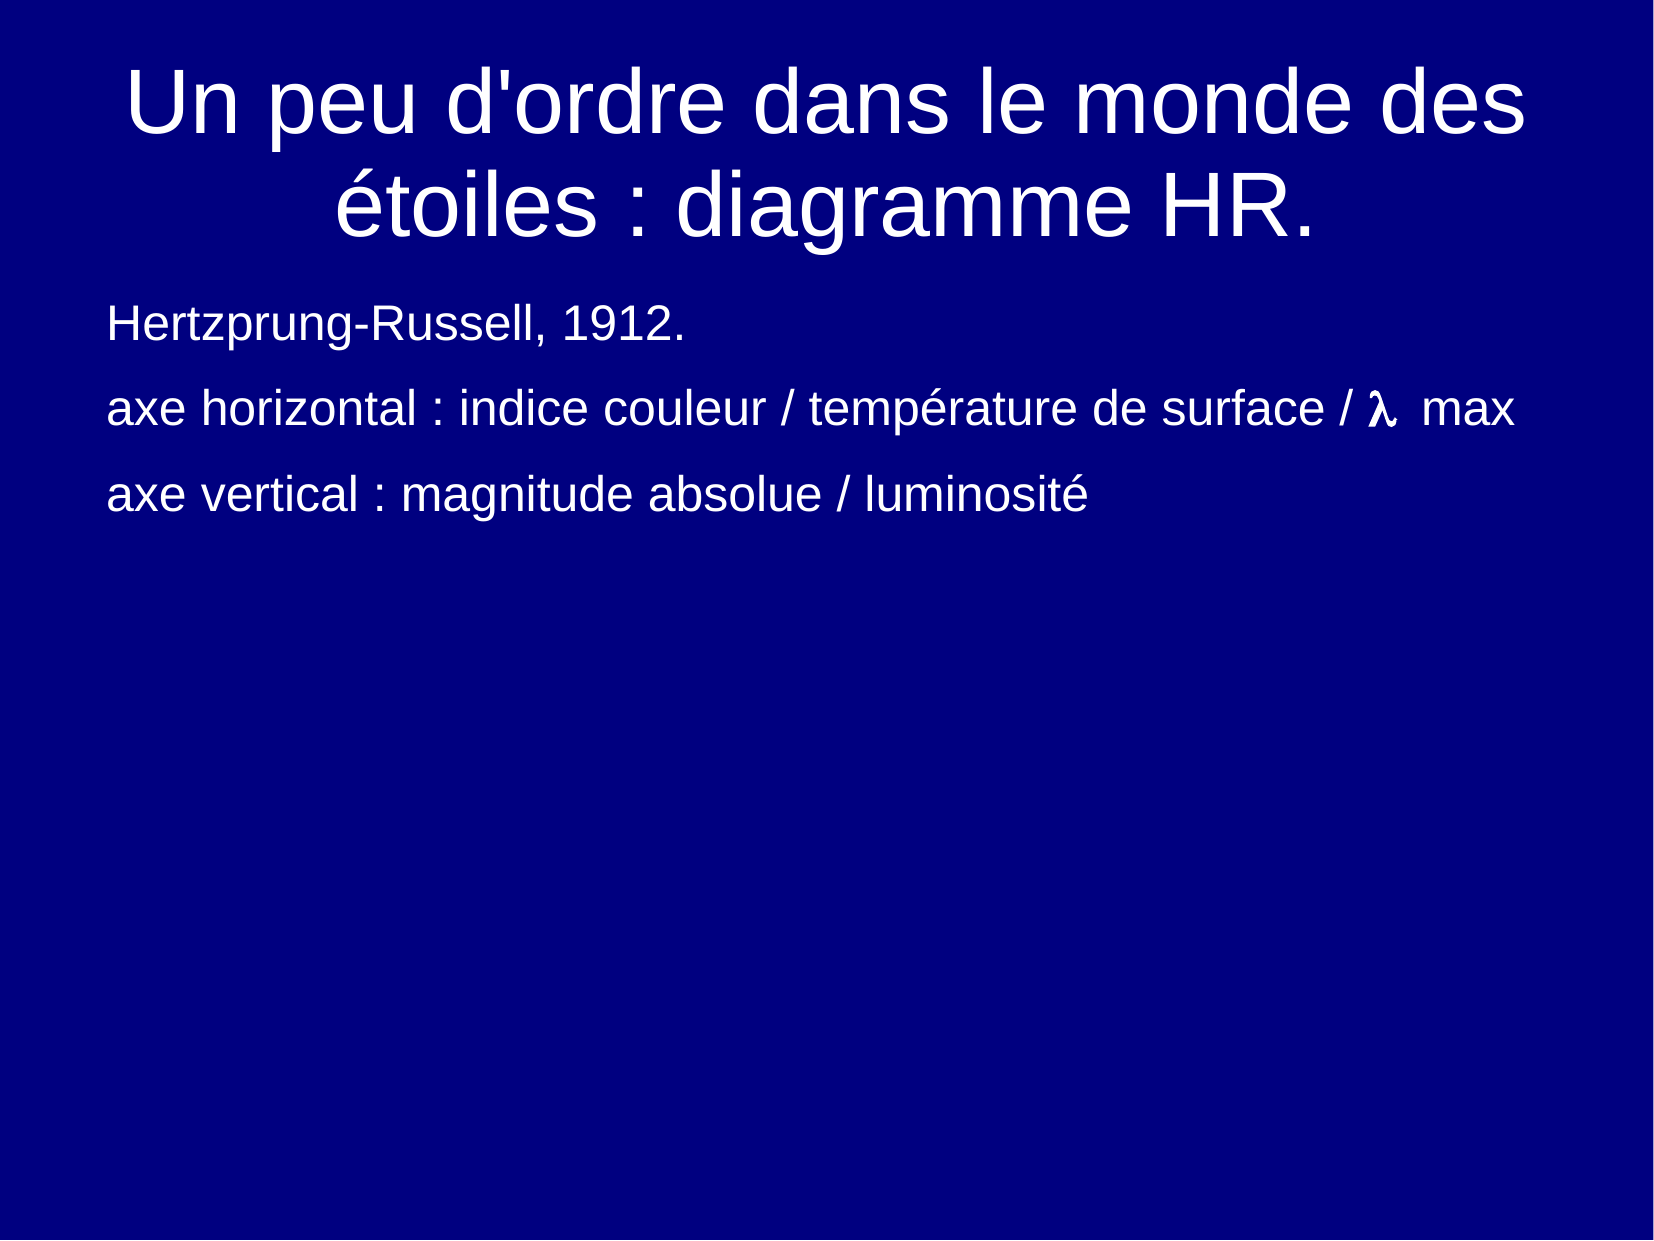

# Un peu d'ordre dans le monde des étoiles : diagramme HR.
Hertzprung-Russell, 1912.
axe horizontal : indice couleur / température de surface / l max
axe vertical : magnitude absolue / luminosité